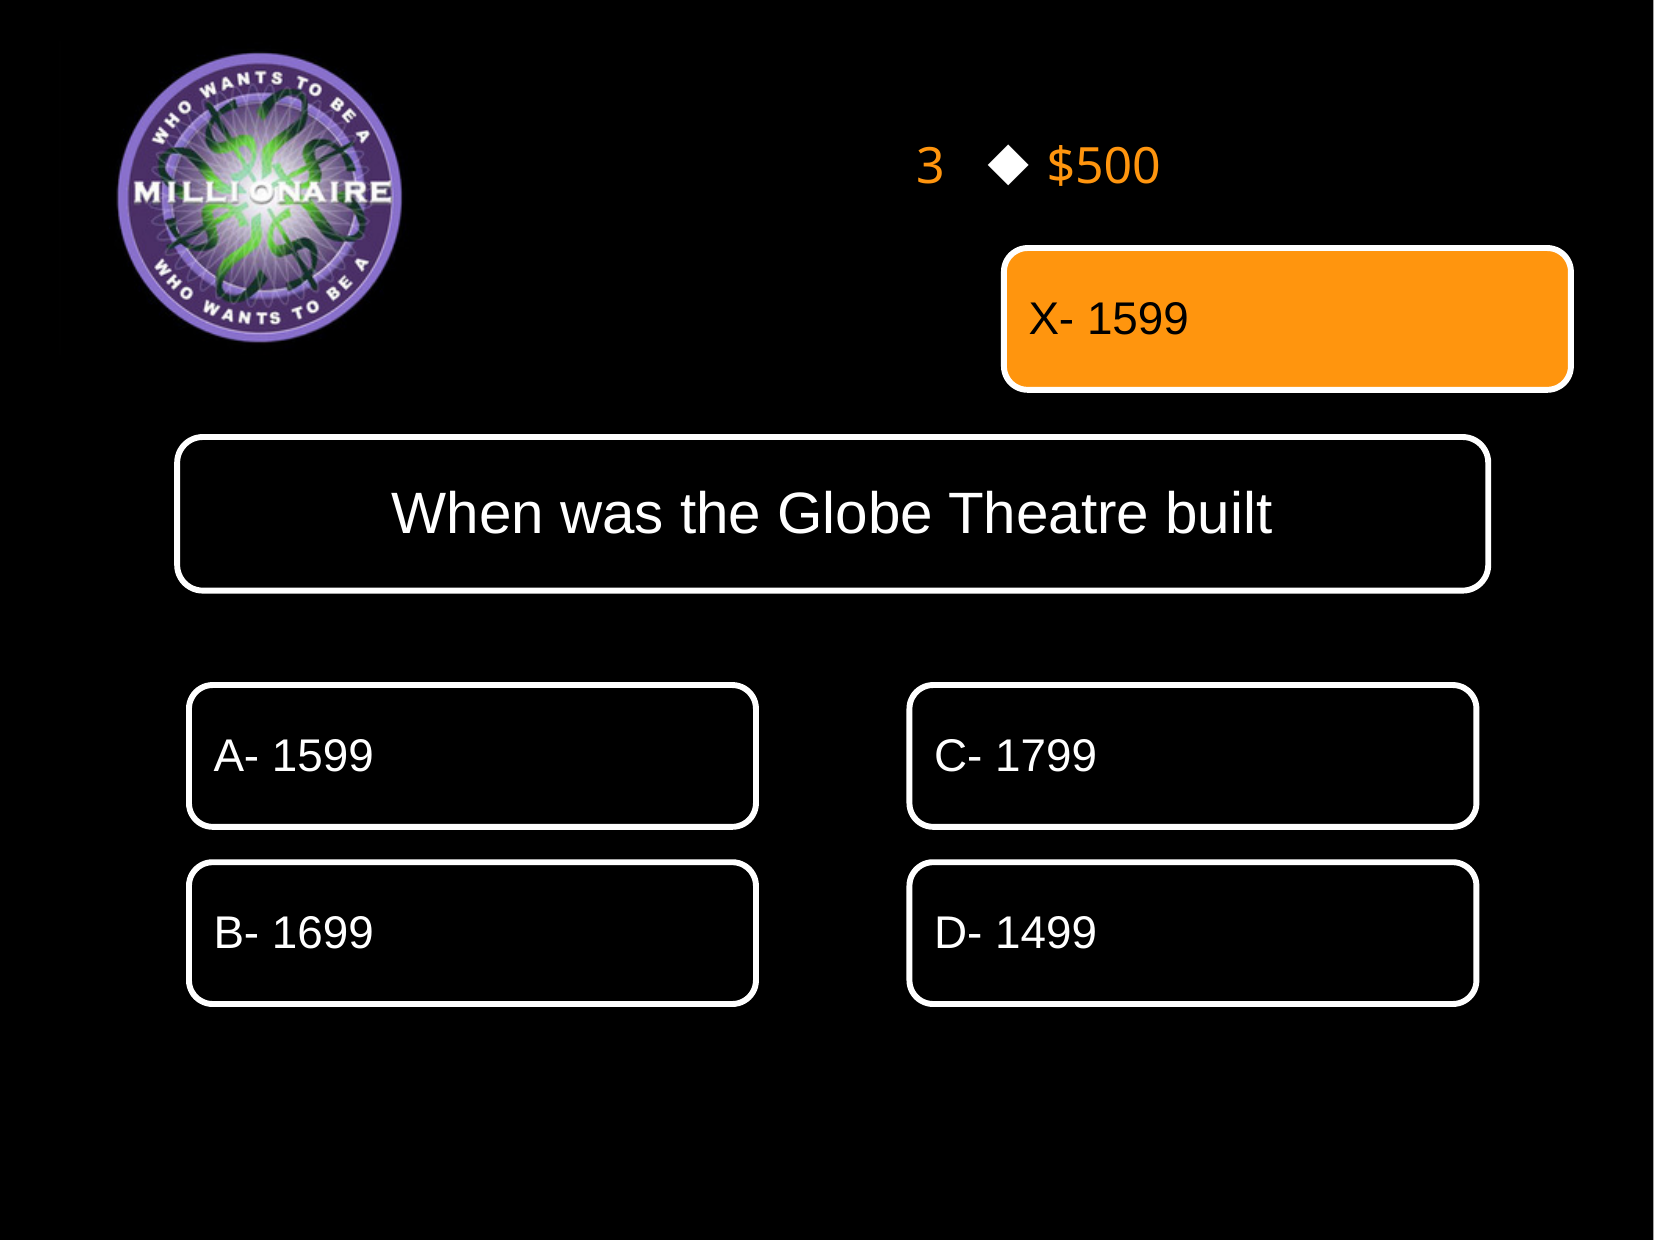

3  $500
X- 1599
When was the Globe Theatre built
A- 1599
C- 1799
B- 1699
D- 1499